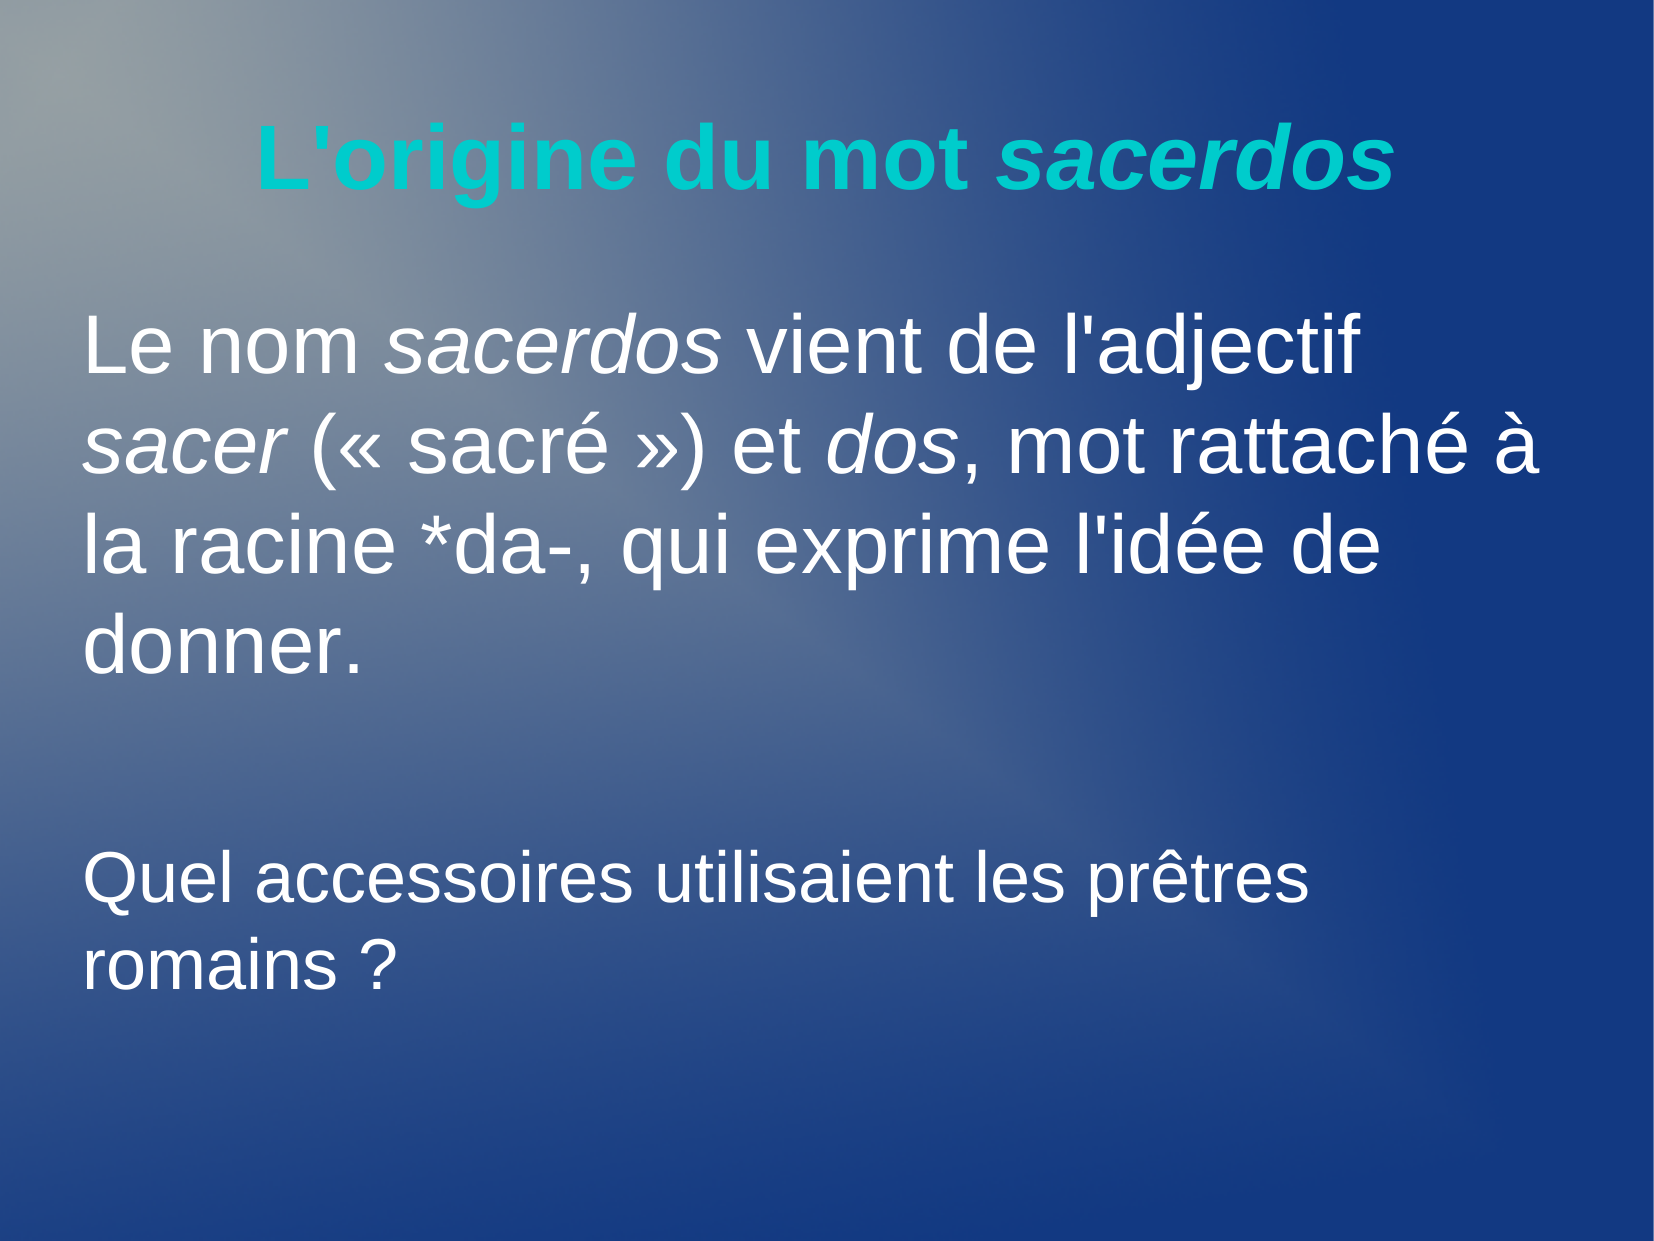

# L'origine du mot sacerdos
Le nom sacerdos vient de l'adjectif sacer (« sacré ») et dos, mot rattaché à la racine *da-, qui exprime l'idée de donner.
Quel accessoires utilisaient les prêtres romains ?